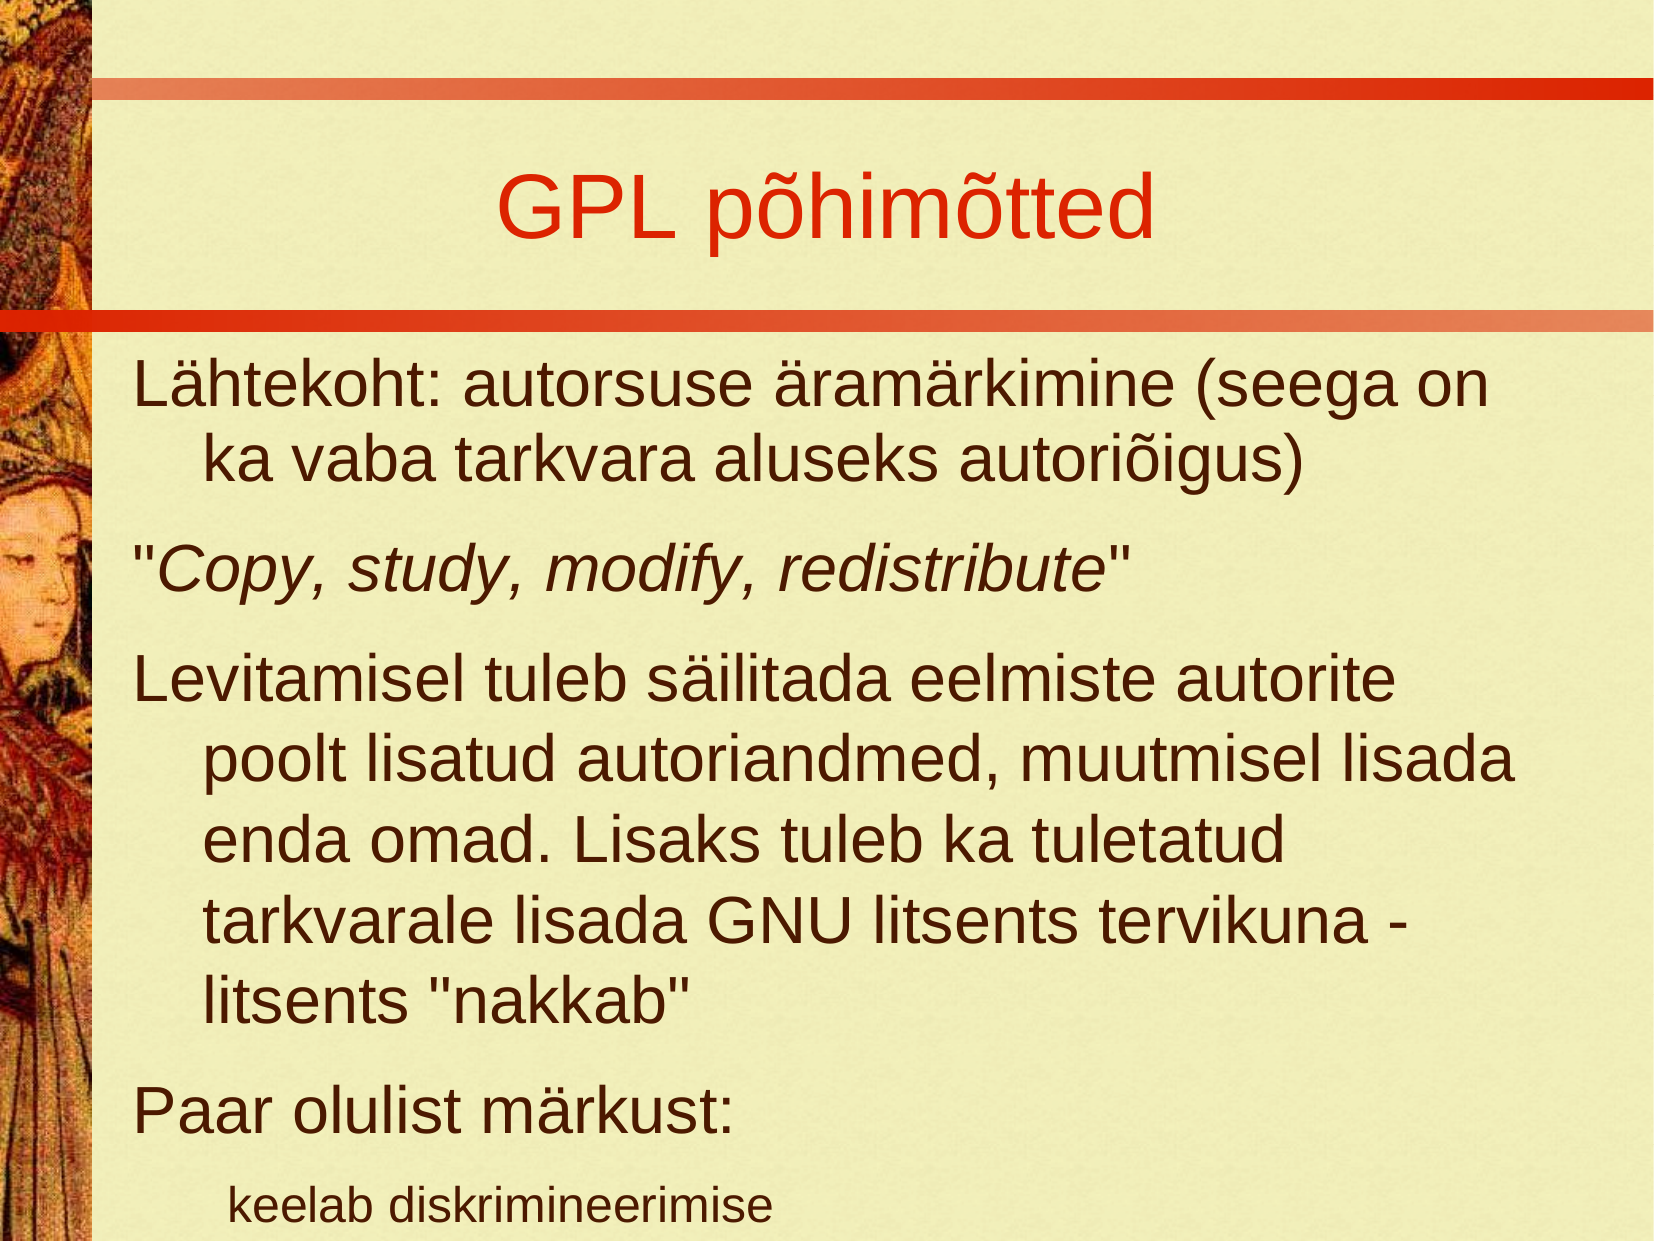

# GPL põhimõtted
Lähtekoht: autorsuse äramärkimine (seega on ka vaba tarkvara aluseks autoriõigus)
"Copy, study, modify, redistribute"
Levitamisel tuleb säilitada eelmiste autorite poolt lisatud autoriandmed, muutmisel lisada enda omad. Lisaks tuleb ka tuletatud tarkvarale lisada GNU litsents tervikuna - litsents "nakkab"
Paar olulist märkust:
keelab diskrimineerimise
ei nõua majasiseste muudatuste avaldamist